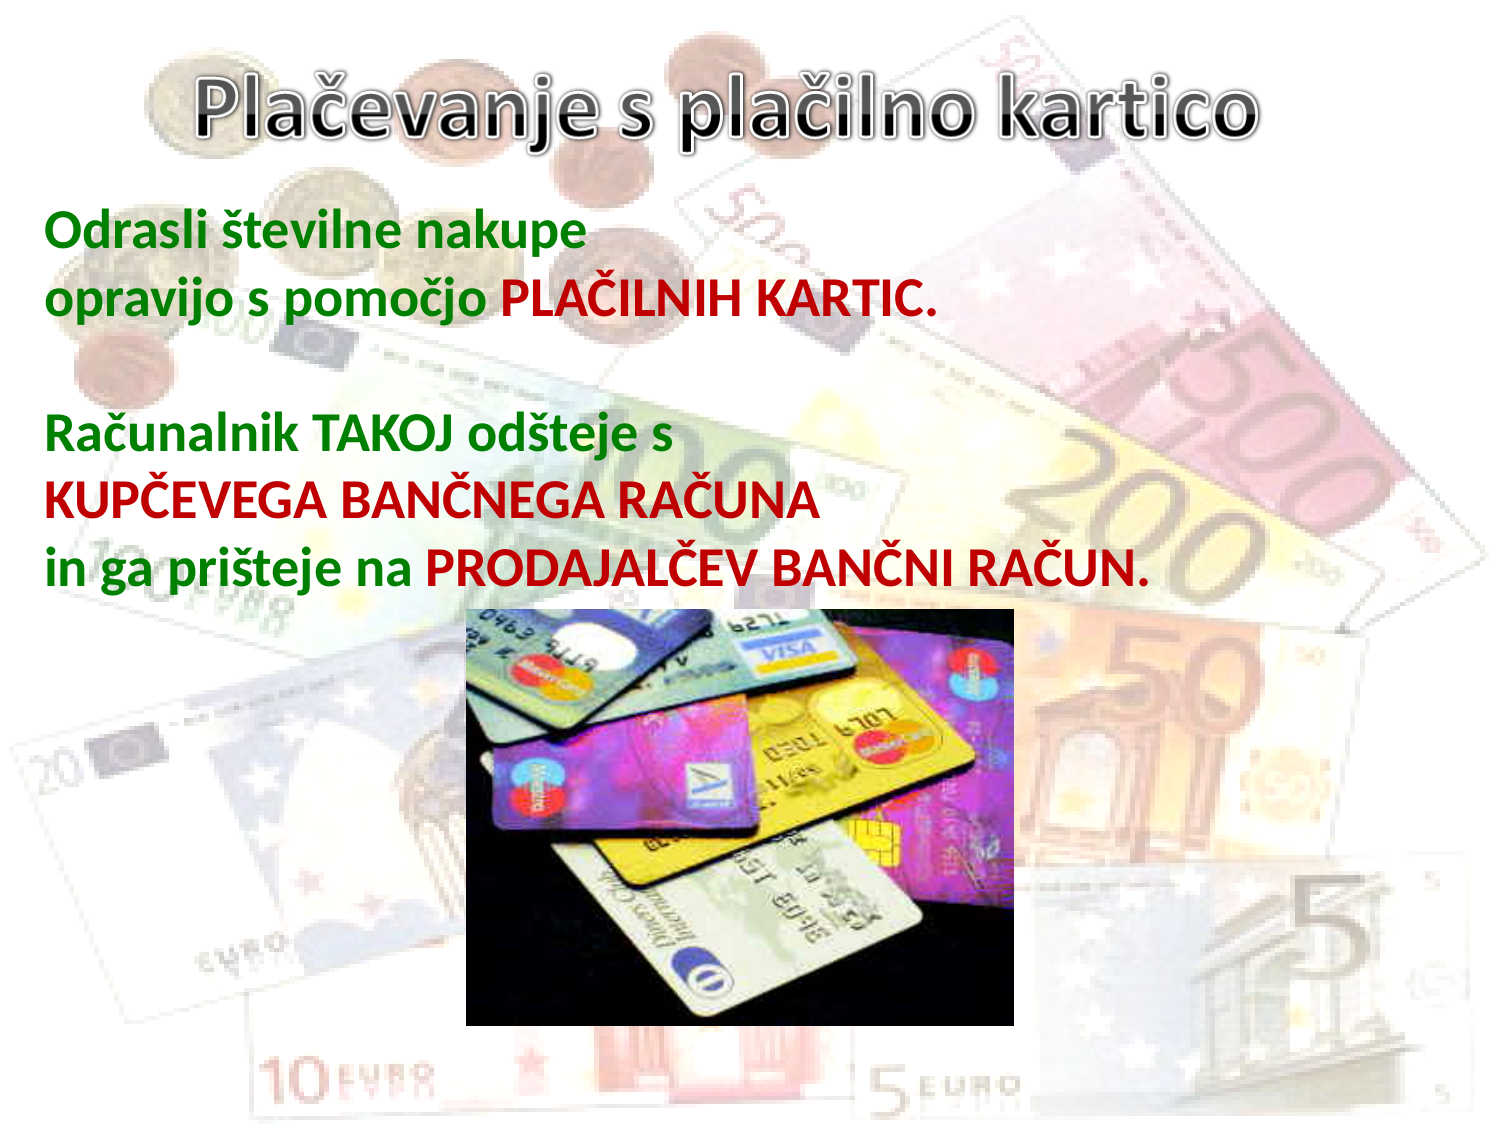

Odrasli številne nakupe
opravijo s pomočjo PLAČILNIH KARTIC.
Računalnik TAKOJ odšteje s
KUPČEVEGA BANČNEGA RAČUNA
in ga prišteje na PRODAJALČEV BANČNI RAČUN.
#